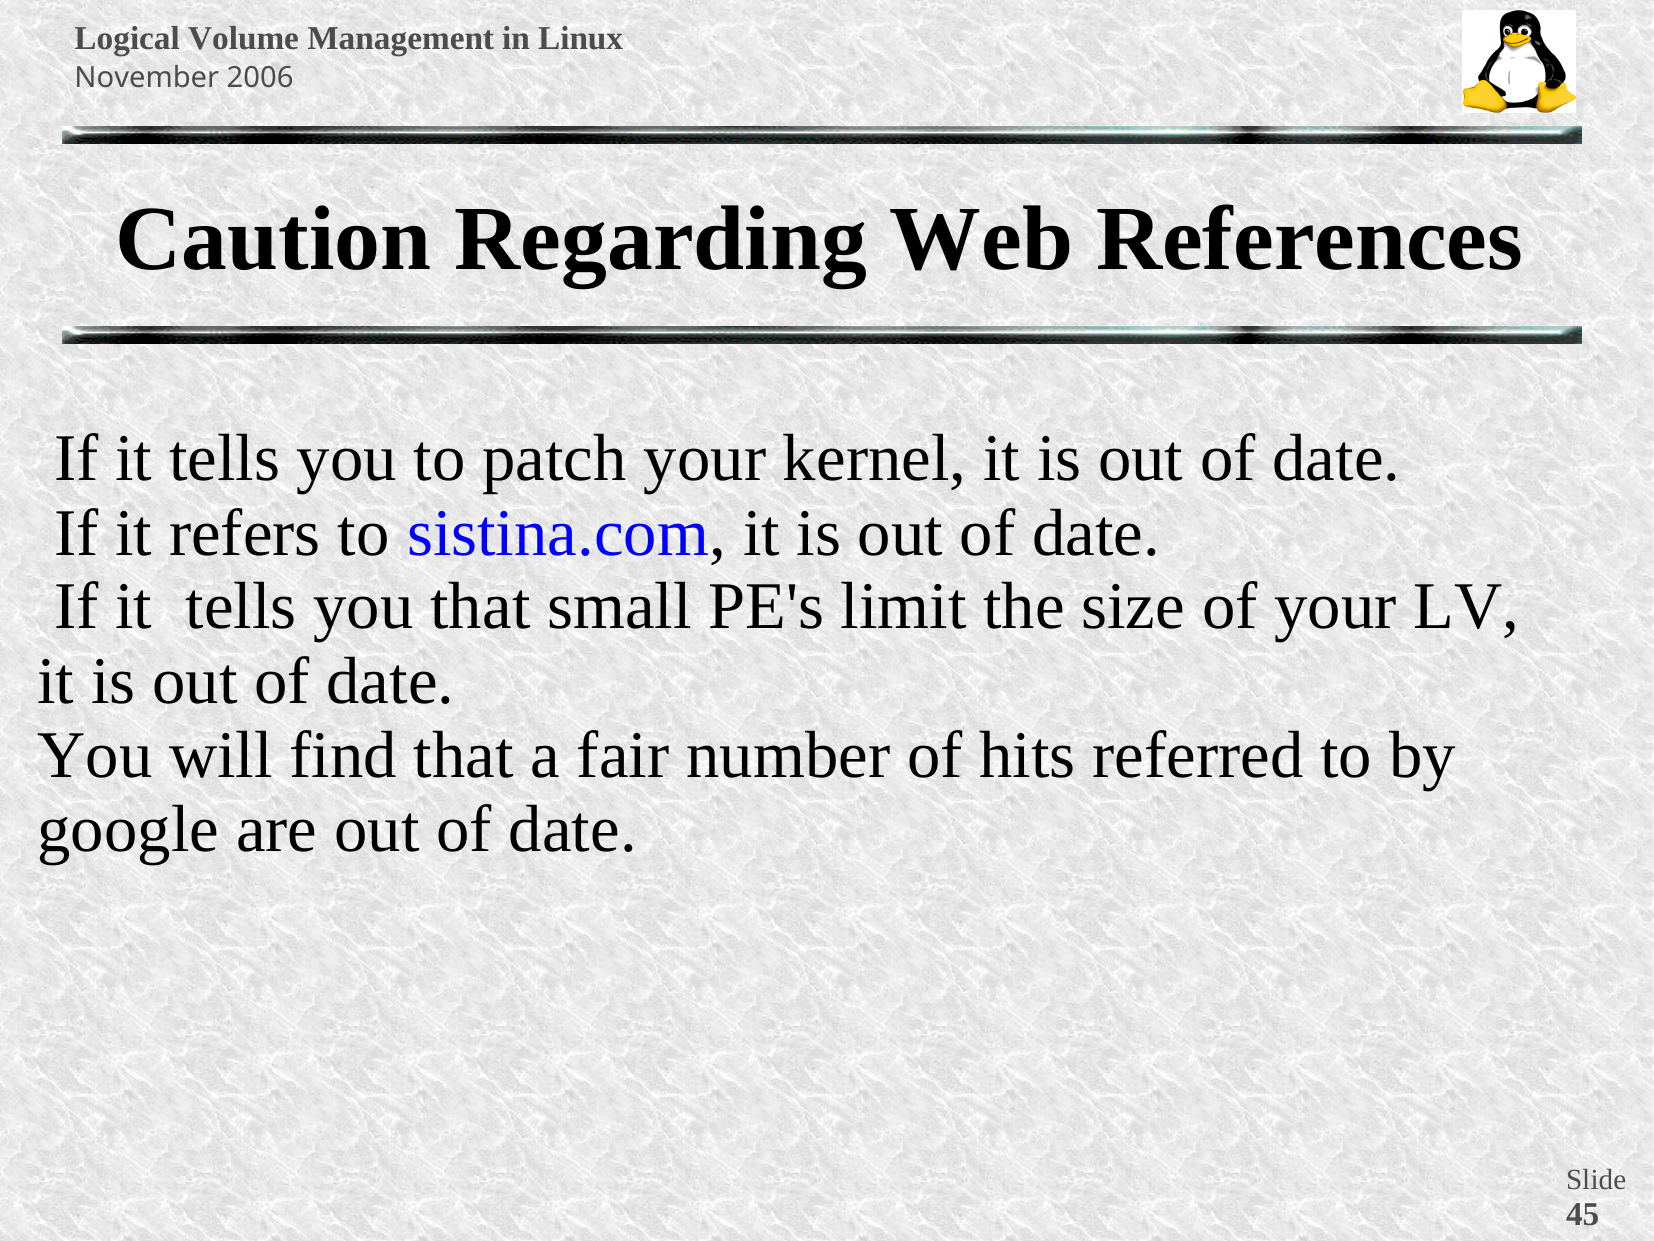

# Caution Regarding Web References
 If it tells you to patch your kernel, it is out of date.
 If it refers to sistina.com, it is out of date.
 If it tells you that small PE's limit the size of your LV, it is out of date.
You will find that a fair number of hits referred to by google are out of date.